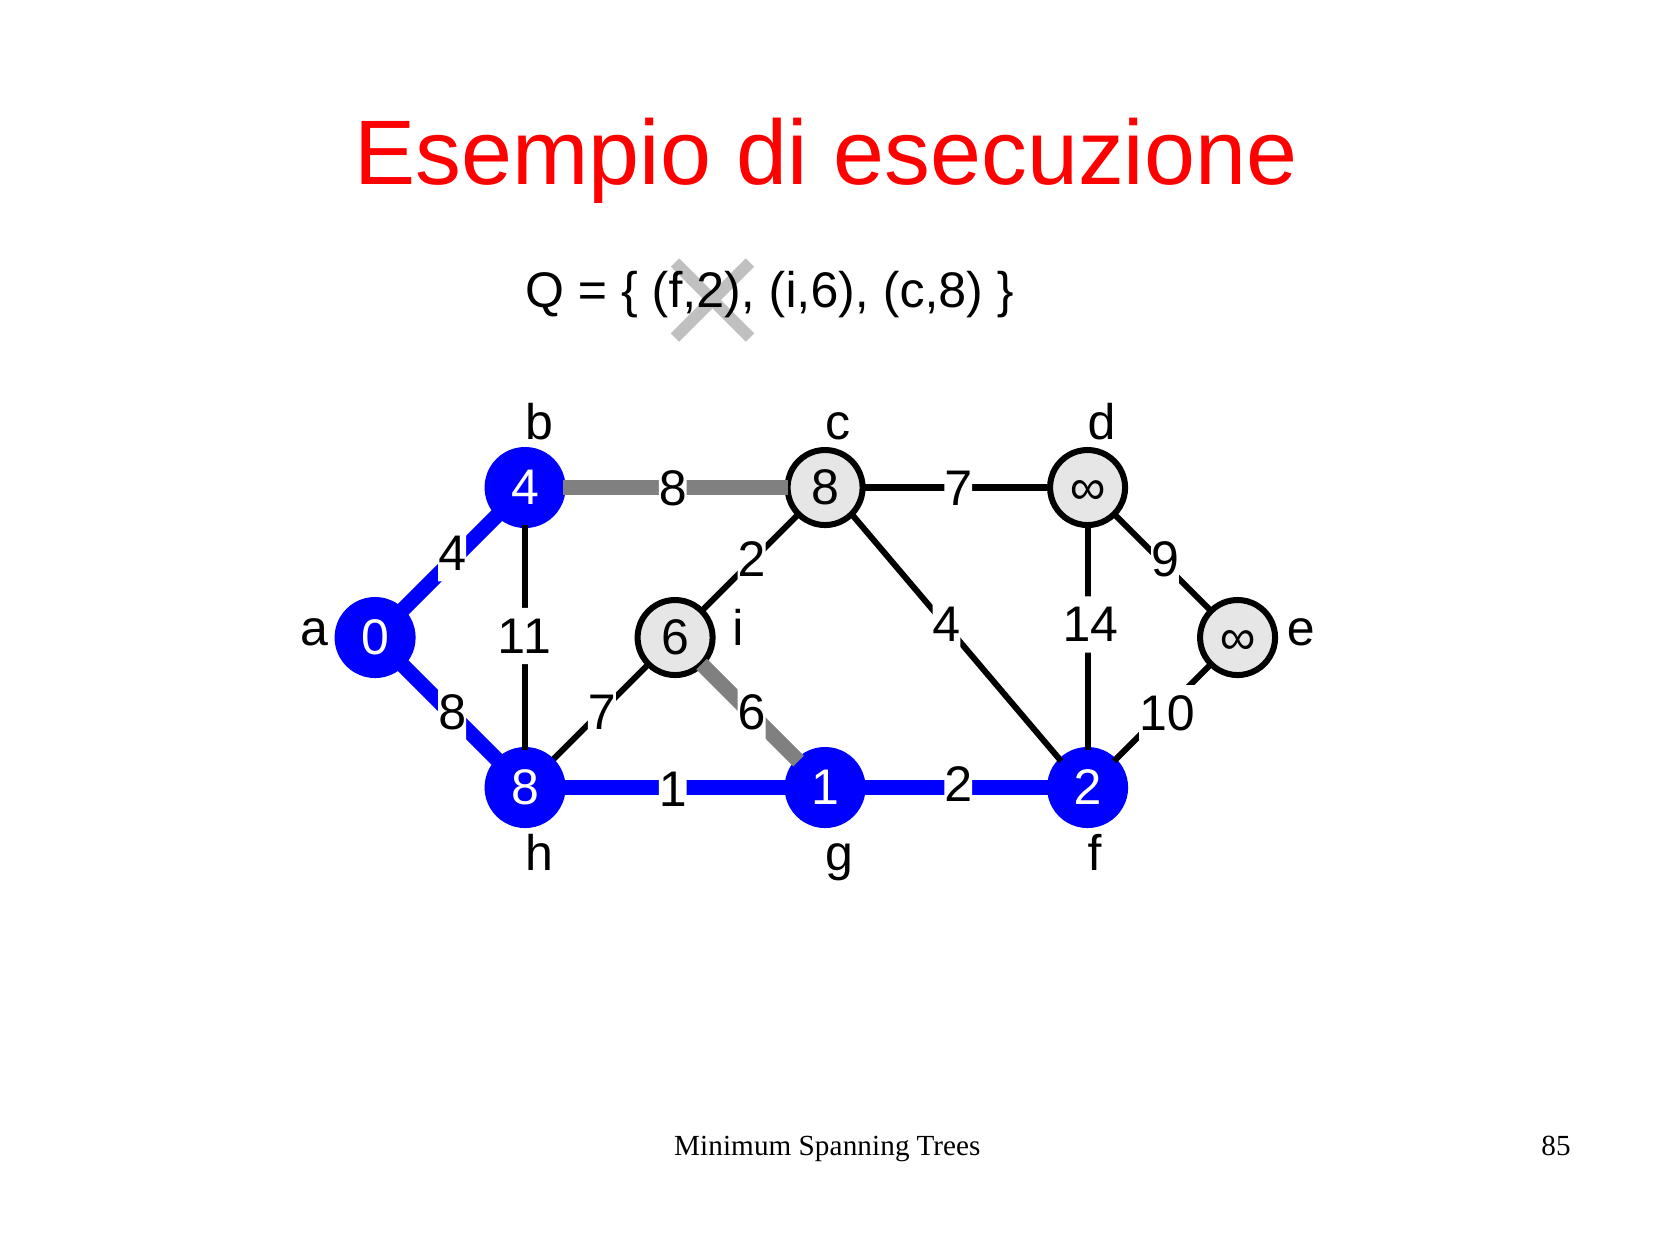

# Esempio di esecuzione
Q = { (f,2), (i,6), (c,8) }
b
c
d
4
8
∞
8
7
4
2
9
4
14
a
0
6
i
∞
e
11
8
7
6
10
8
1
2
2
1
h
g
f
Minimum Spanning Trees
85